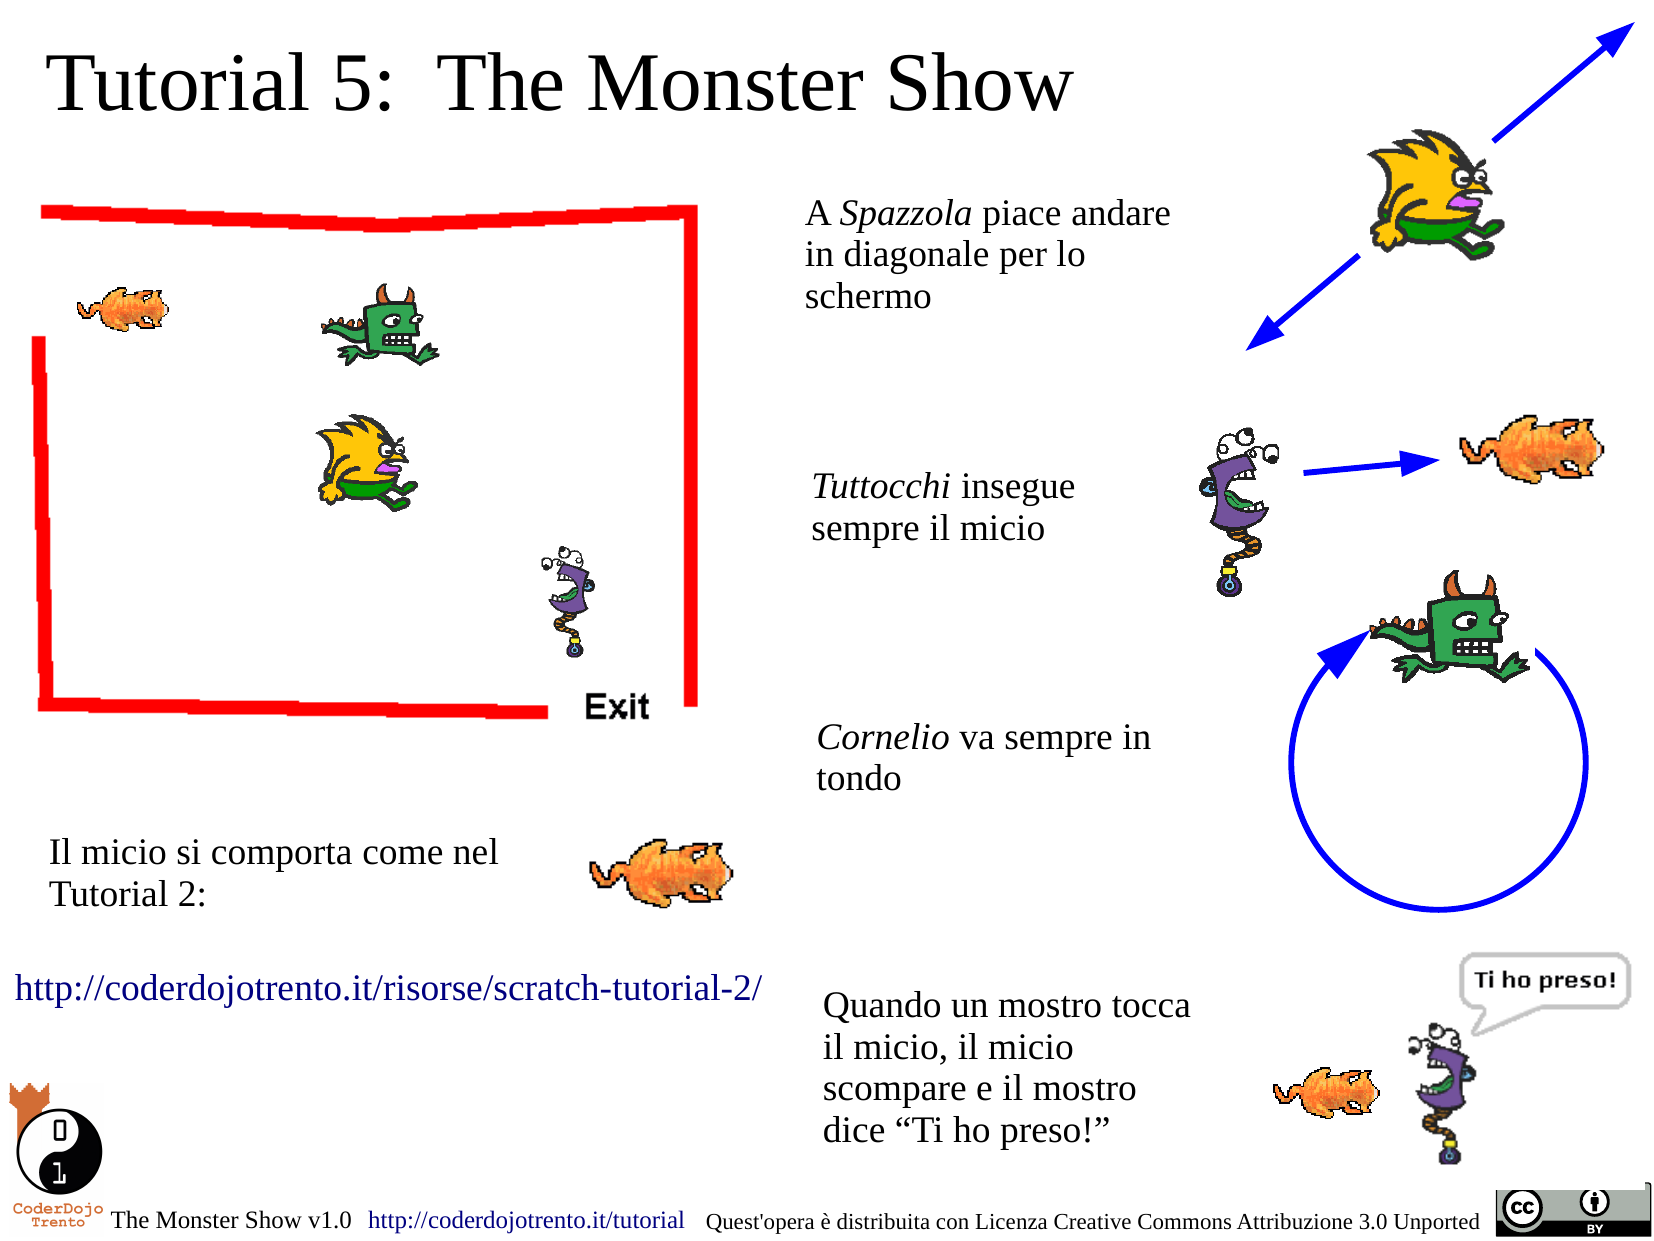

A Spazzola piace andare in diagonale per lo schermo
Tutorial 5: The Monster Show
Tuttocchi insegue sempre il micio
Cornelio va sempre in tondo
Il micio si comporta come nel Tutorial 2:
http://coderdojotrento.it/risorse/scratch-tutorial-2/
Quando un mostro tocca il micio, il micio scompare e il mostro dice “Ti ho preso!”
The Monster Show v1.0
http://coderdojotrento.it/tutorial
 Quest'opera è distribuita con Licenza Creative Commons Attribuzione 3.0 Unported